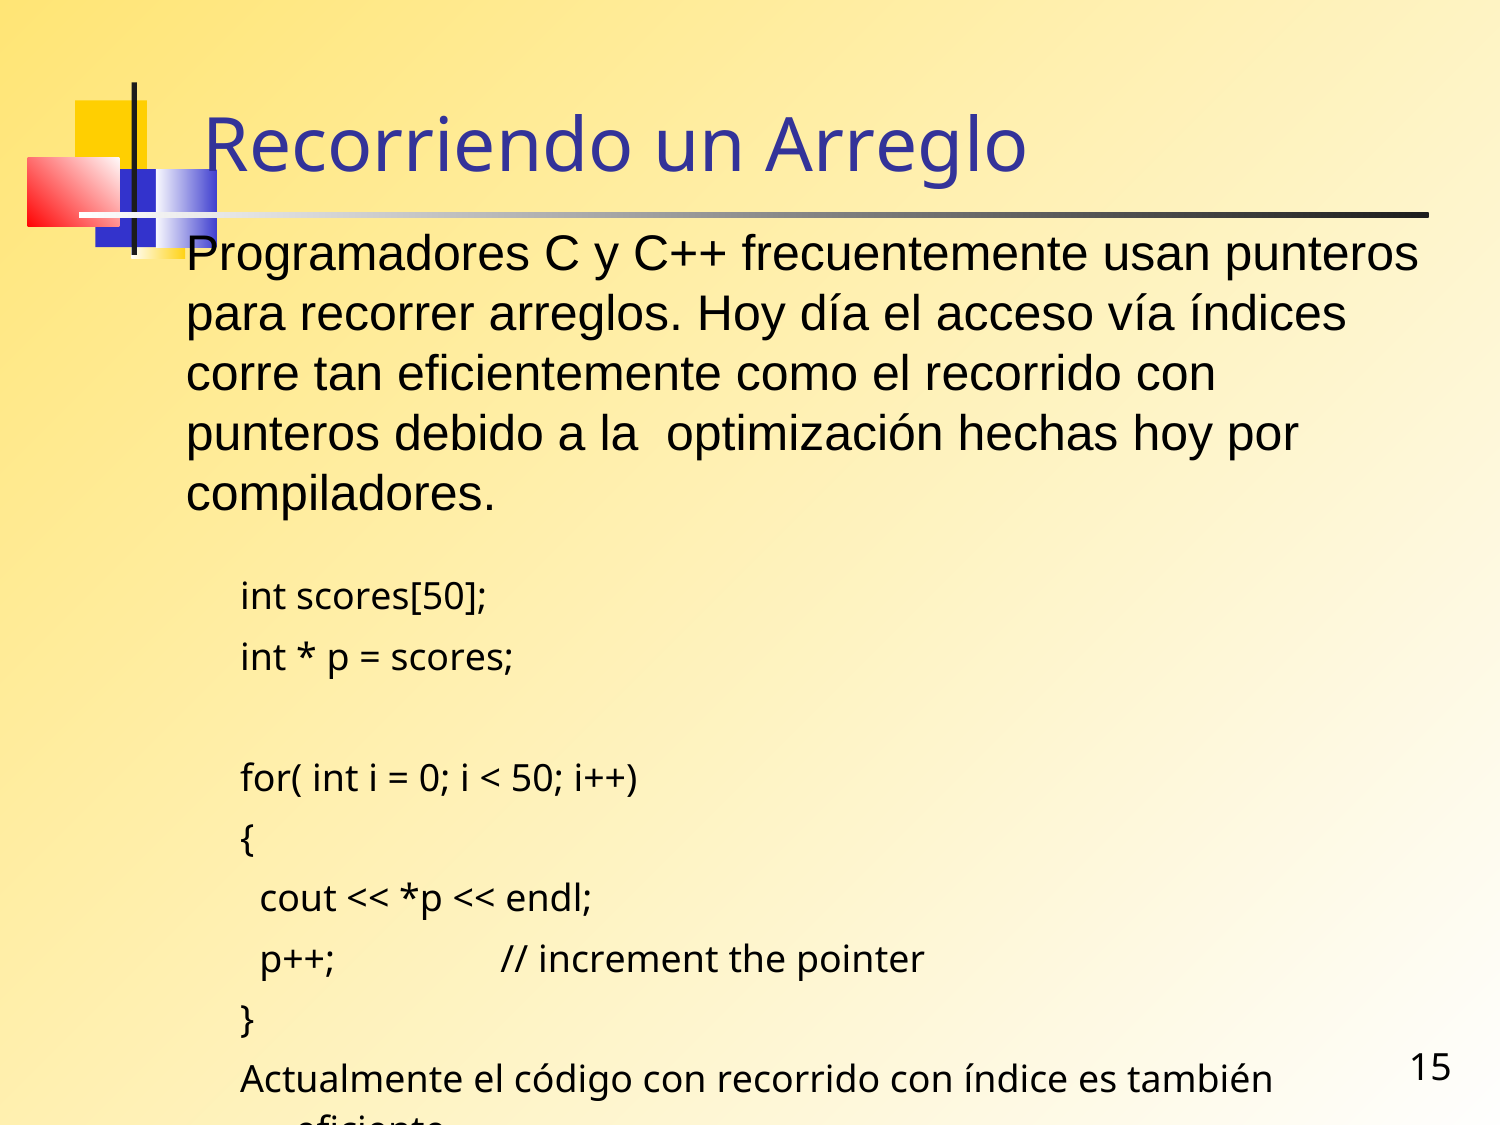

# Recorriendo un Arreglo
Programadores C y C++ frecuentemente usan punteros para recorrer arreglos. Hoy día el acceso vía índices corre tan eficientemente como el recorrido con punteros debido a la optimización hechas hoy por compiladores.
int scores[50];
int * p = scores;
for( int i = 0; i < 50; i++)‏
{
 cout << *p << endl;
 p++; // increment the pointer
}
Actualmente el código con recorrido con índice es también eficiente.
15